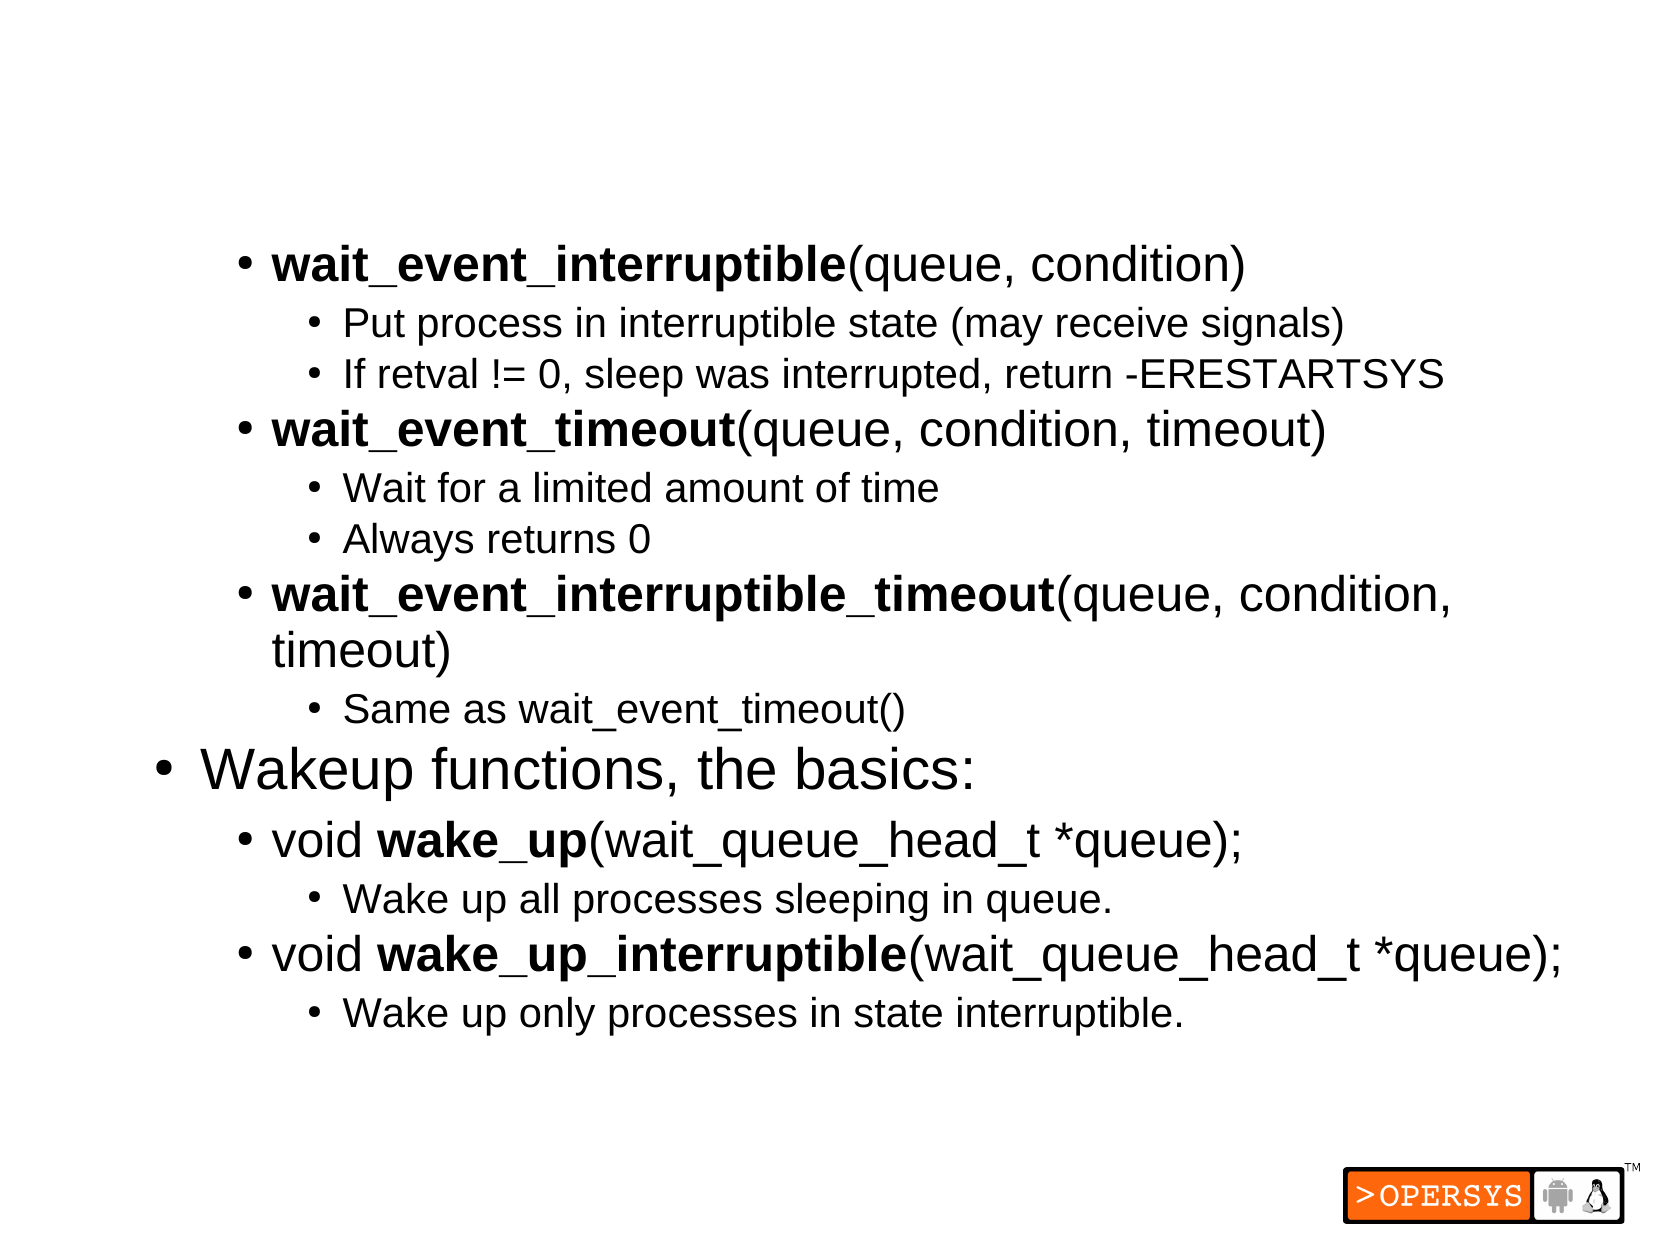

# wait_event_interruptible(queue, condition)
Put process in interruptible state (may receive signals)
If retval != 0, sleep was interrupted, return -ERESTARTSYS
wait_event_timeout(queue, condition, timeout)
Wait for a limited amount of time
Always returns 0
wait_event_interruptible_timeout(queue, condition, timeout)
Same as wait_event_timeout()
Wakeup functions, the basics:
void wake_up(wait_queue_head_t *queue);
Wake up all processes sleeping in queue.
void wake_up_interruptible(wait_queue_head_t *queue);
Wake up only processes in state interruptible.